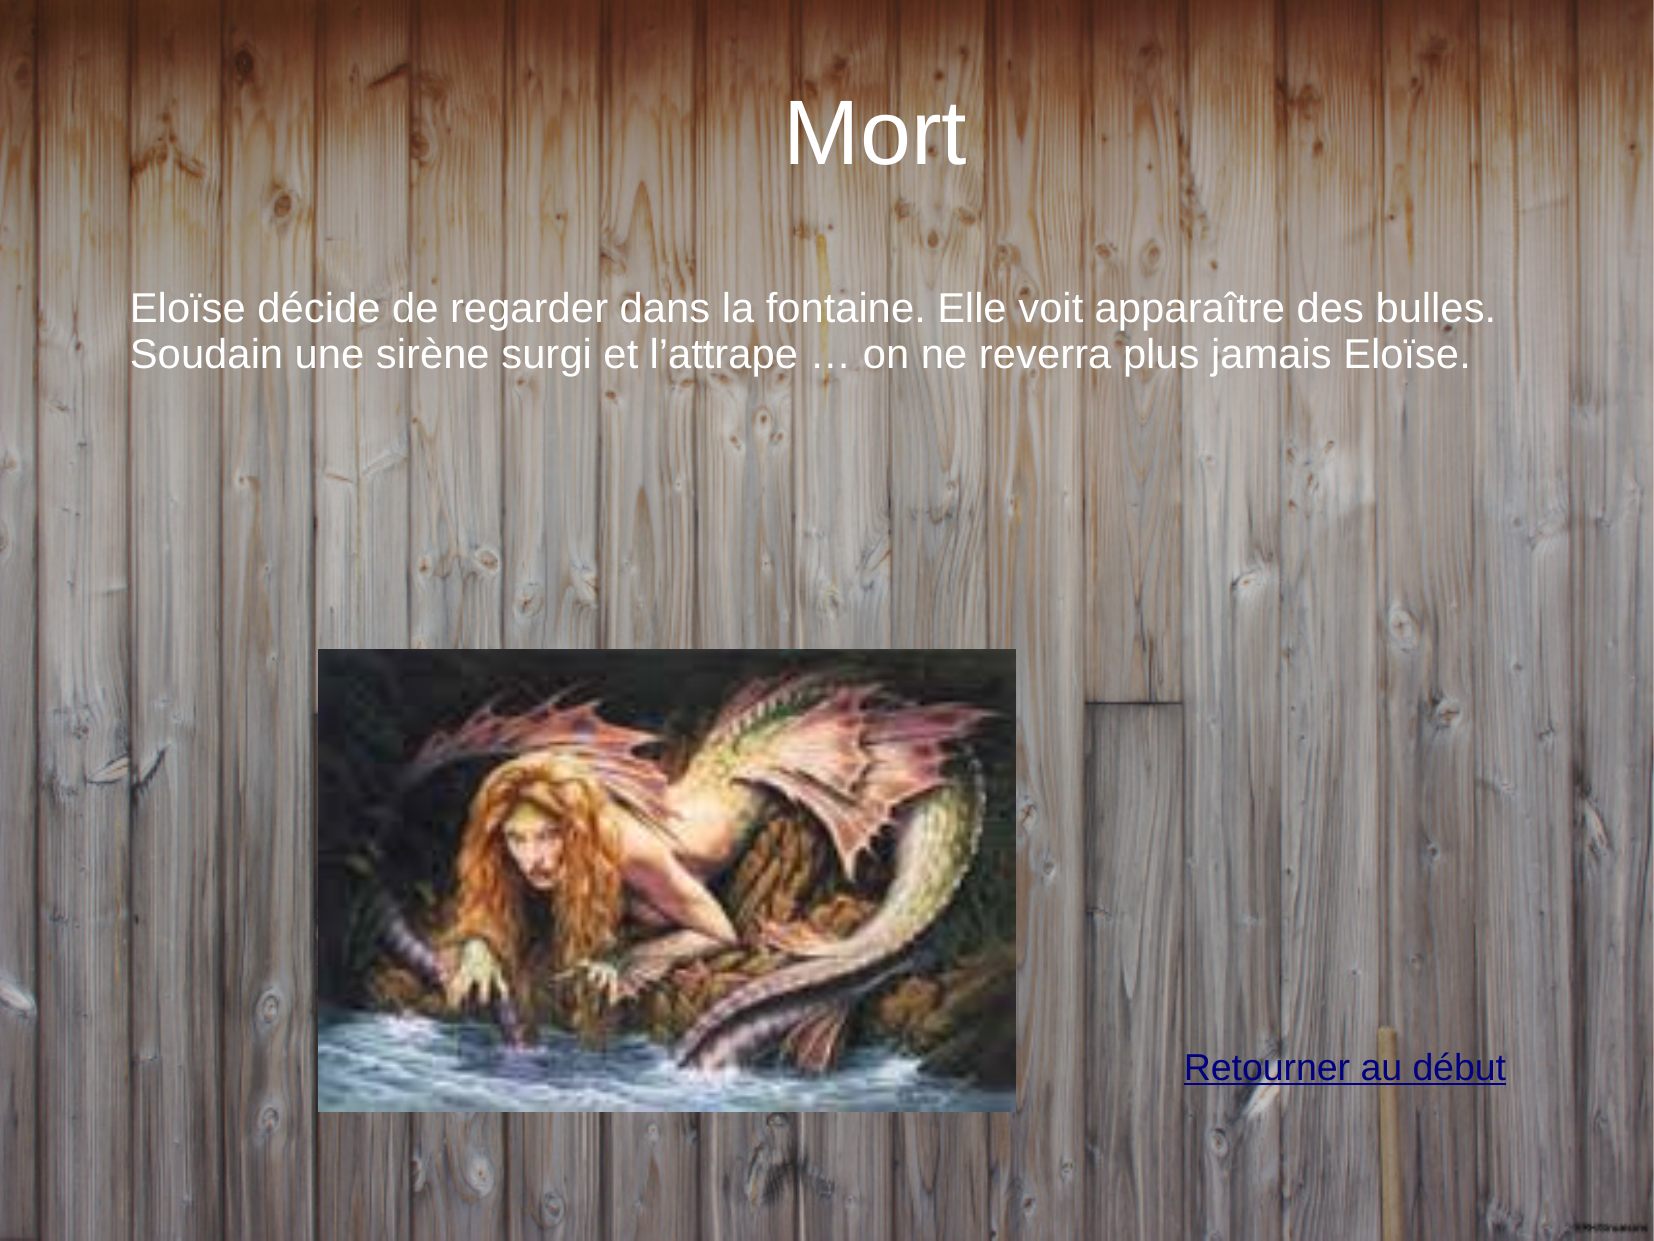

# Mort
Eloïse décide de regarder dans la fontaine. Elle voit apparaître des bulles. Soudain une sirène surgi et l’attrape … on ne reverra plus jamais Eloïse.
Retourner au début